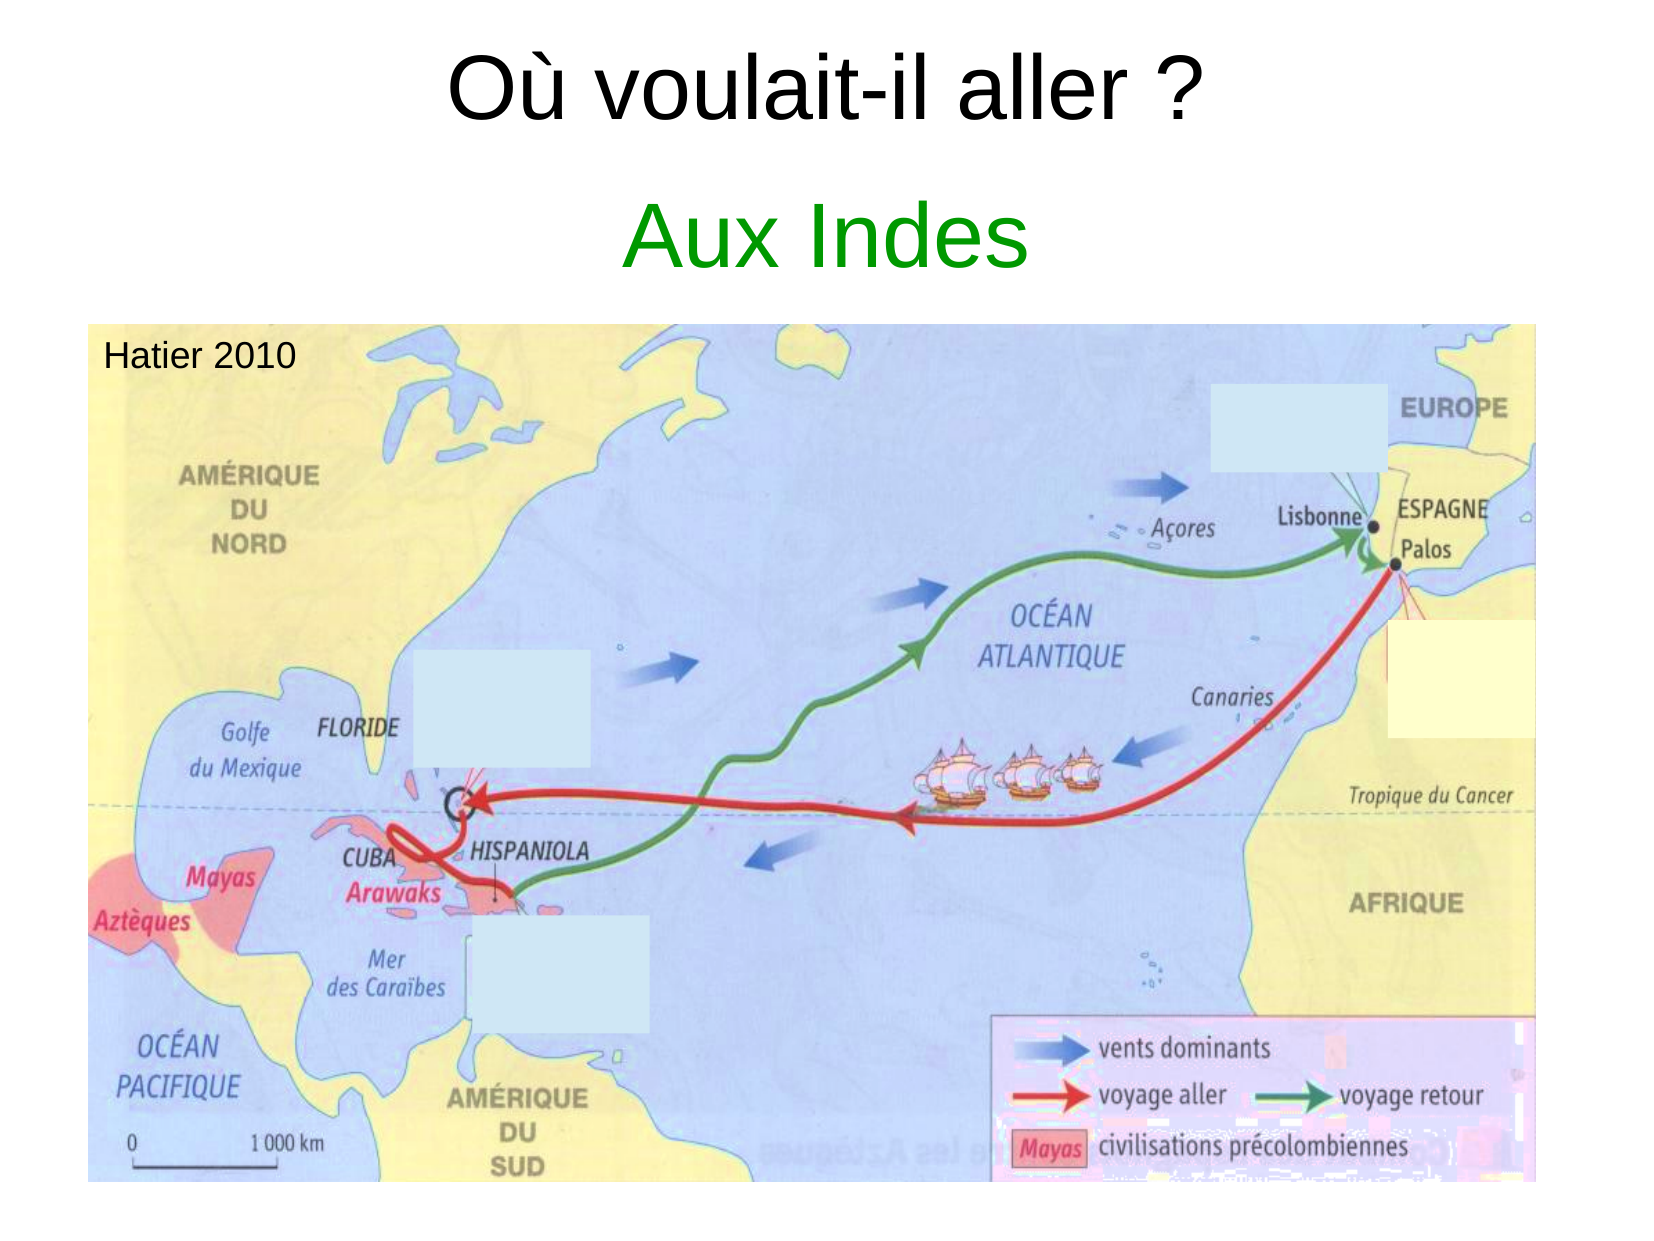

Où voulait-il aller ?
Aux Indes
Hatier 2010